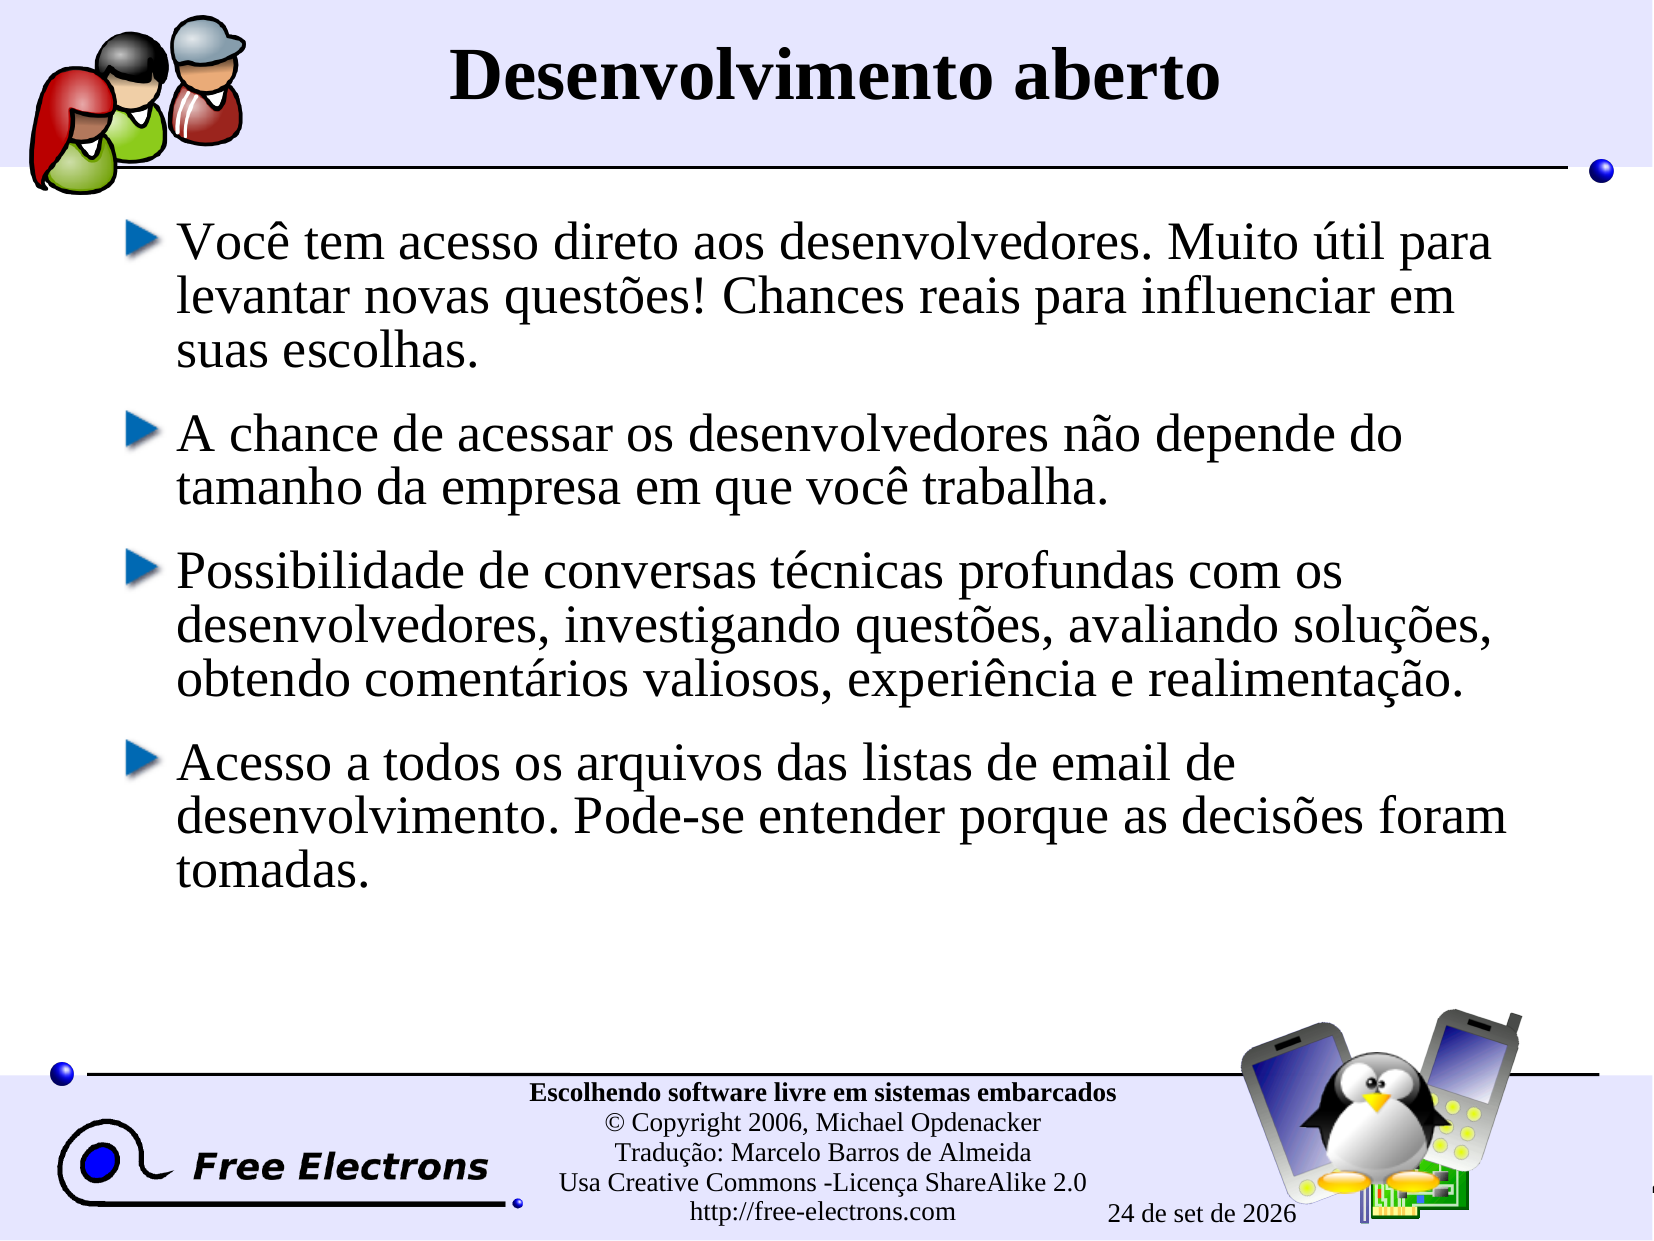

# Desenvolvimento aberto
Você tem acesso direto aos desenvolvedores. Muito útil para levantar novas questões! Chances reais para influenciar em suas escolhas.
A chance de acessar os desenvolvedores não depende do tamanho da empresa em que você trabalha.
Possibilidade de conversas técnicas profundas com os desenvolvedores, investigando questões, avaliando soluções, obtendo comentários valiosos, experiência e realimentação.
Acesso a todos os arquivos das listas de email de desenvolvimento. Pode-se entender porque as decisões foram tomadas.